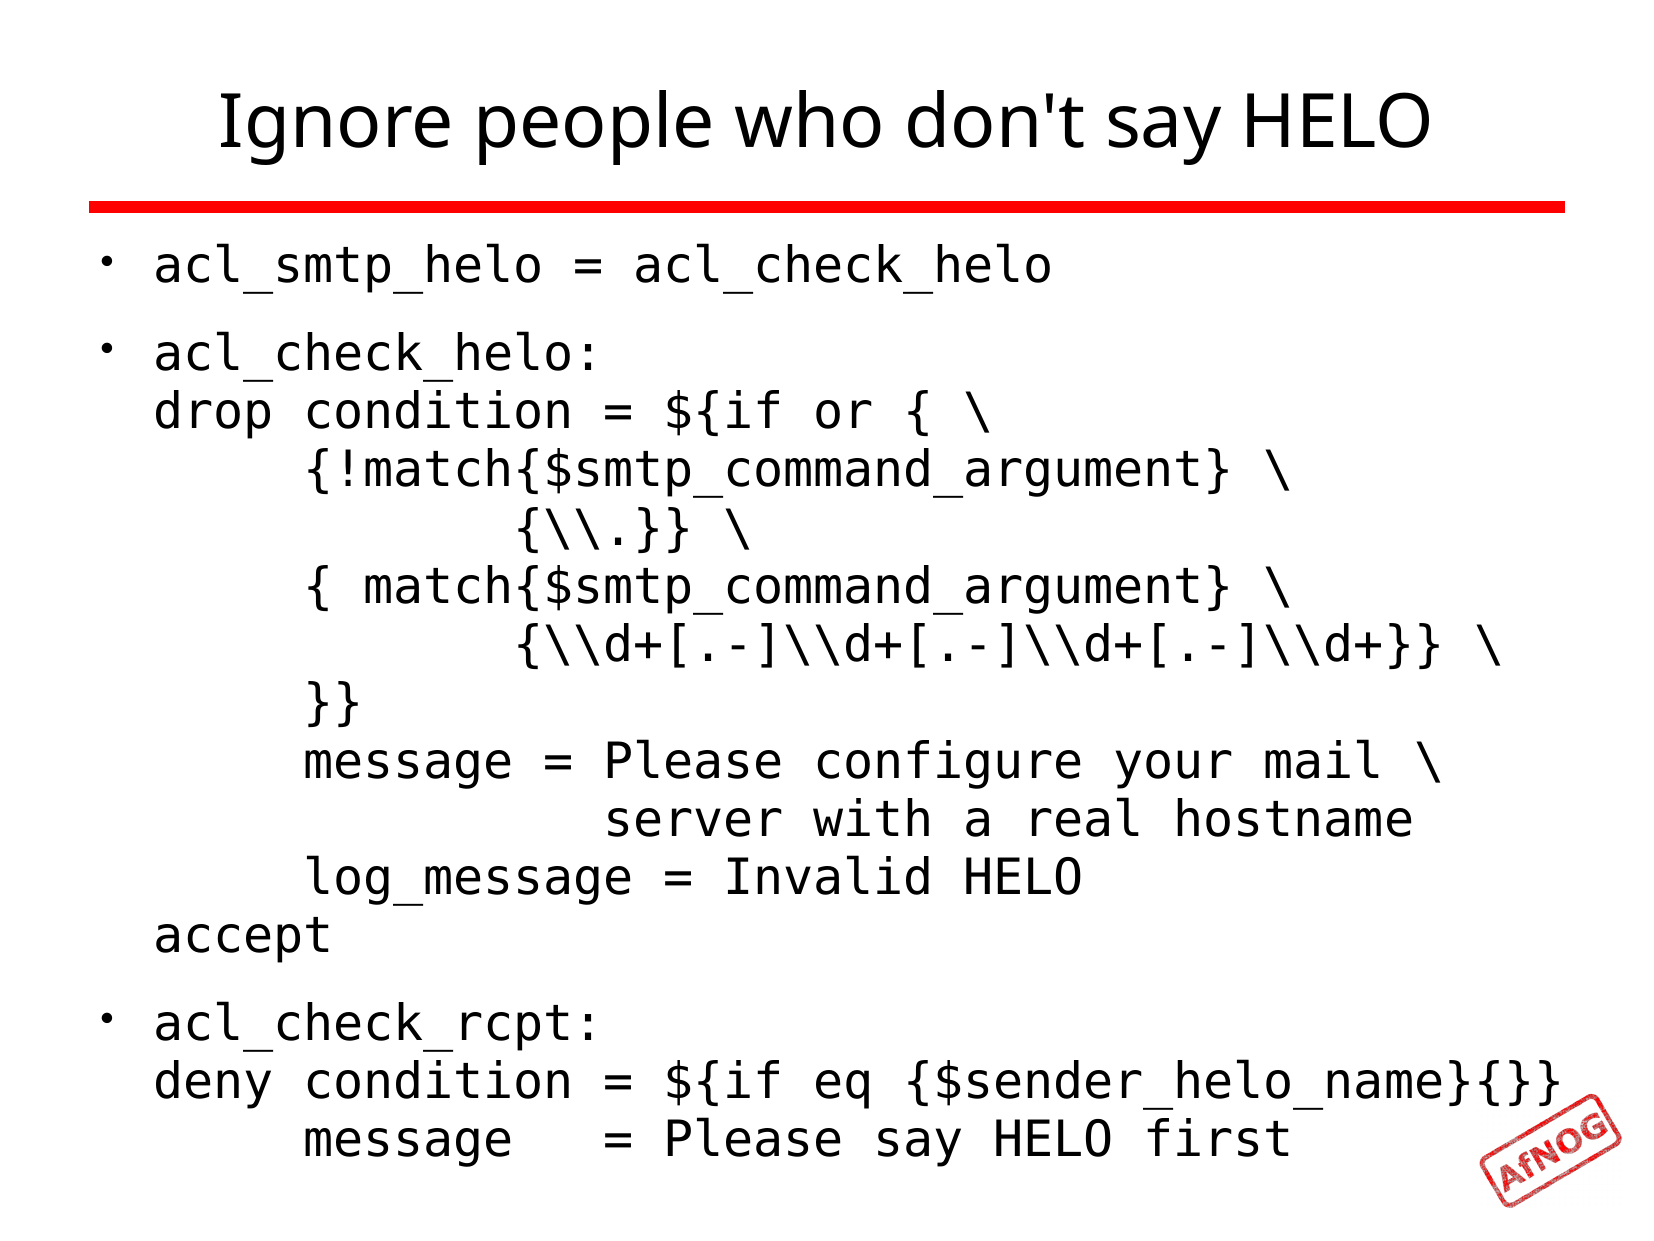

# Ignore people who don't say HELO
acl_smtp_helo = acl_check_helo
acl_check_helo:
drop condition = ${if or { \
 {!match{$smtp_command_argument} \
 {\\.}} \
 { match{$smtp_command_argument} \
 {\\d+[.-]\\d+[.-]\\d+[.-]\\d+}} \
 }}
 message = Please configure your mail \
 server with a real hostname
 log_message = Invalid HELO
accept
acl_check_rcpt:
deny condition = ${if eq {$sender_helo_name}{}}
 message = Please say HELO first